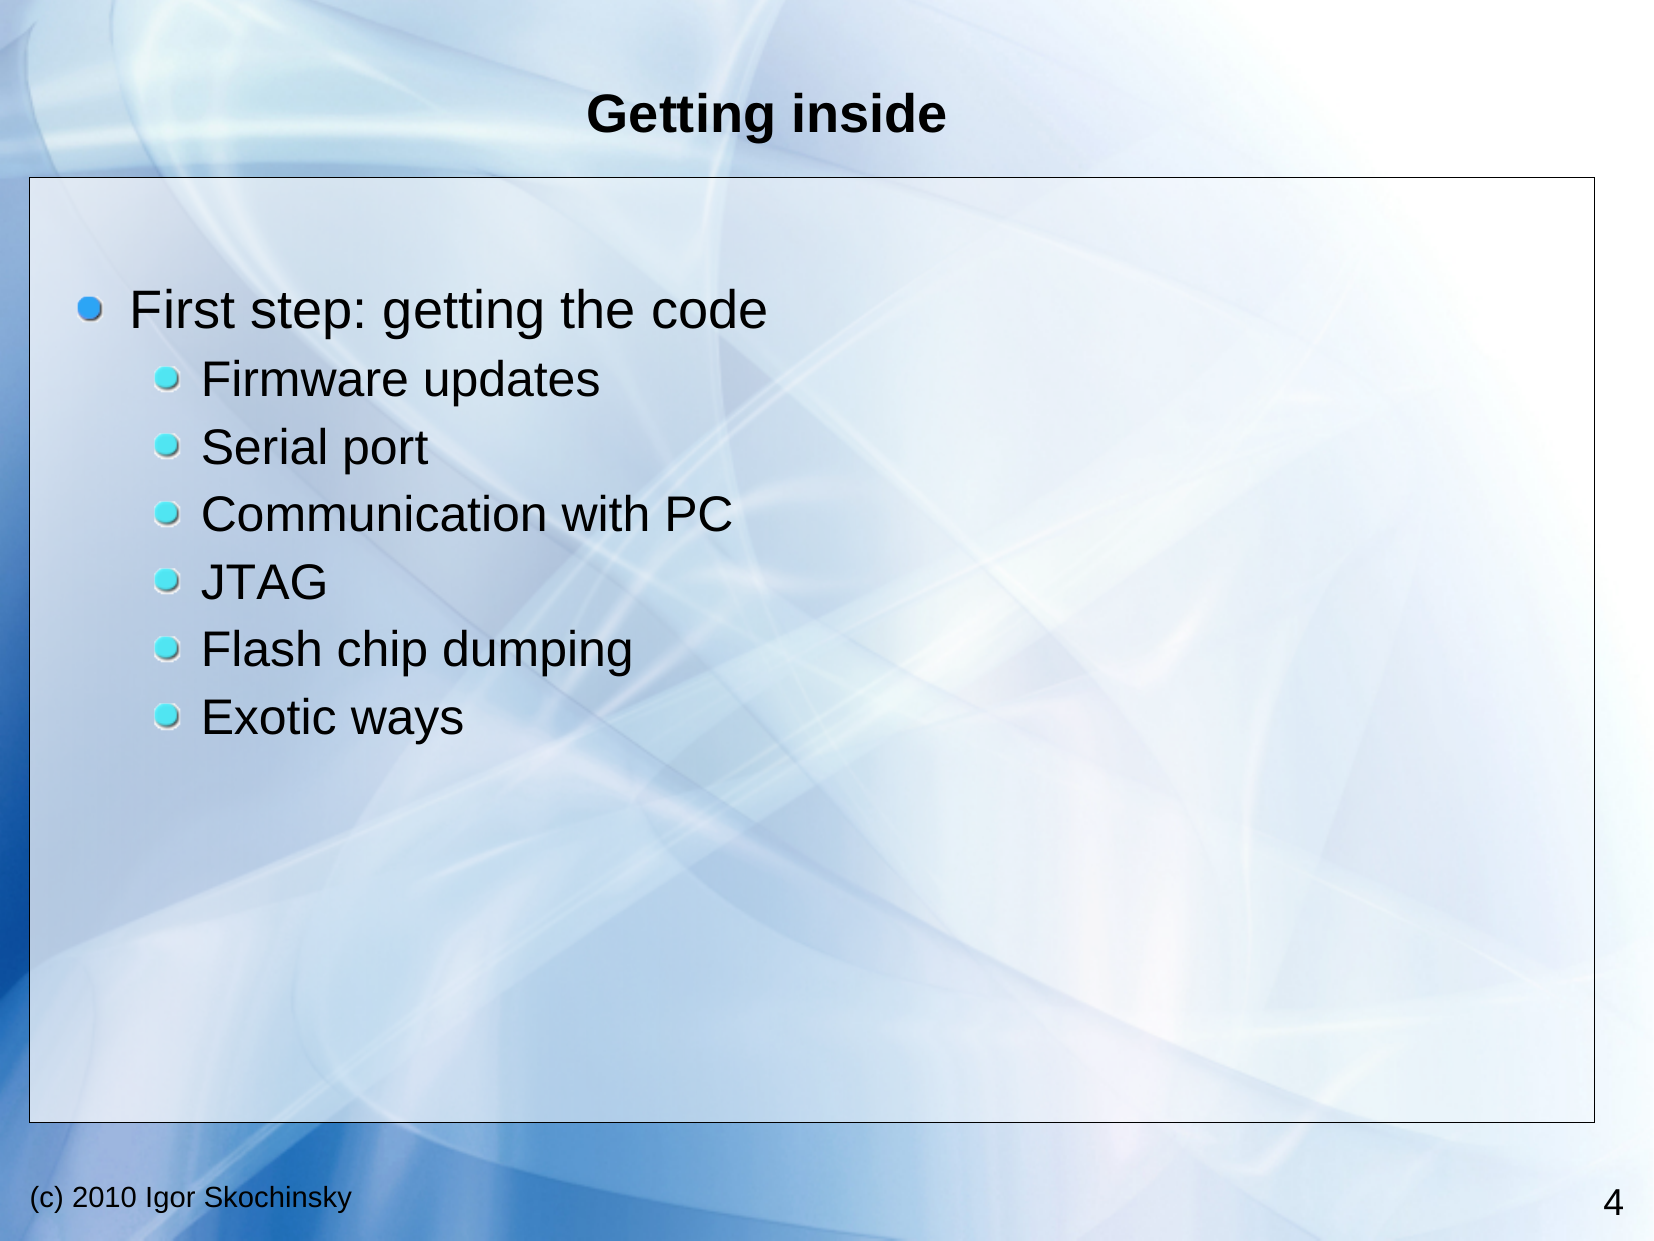

# Getting inside
First step: getting the code
Firmware updates
Serial port
Communication with PC
JTAG
Flash chip dumping
Exotic ways
(c) 2010 Igor Skochinsky
4